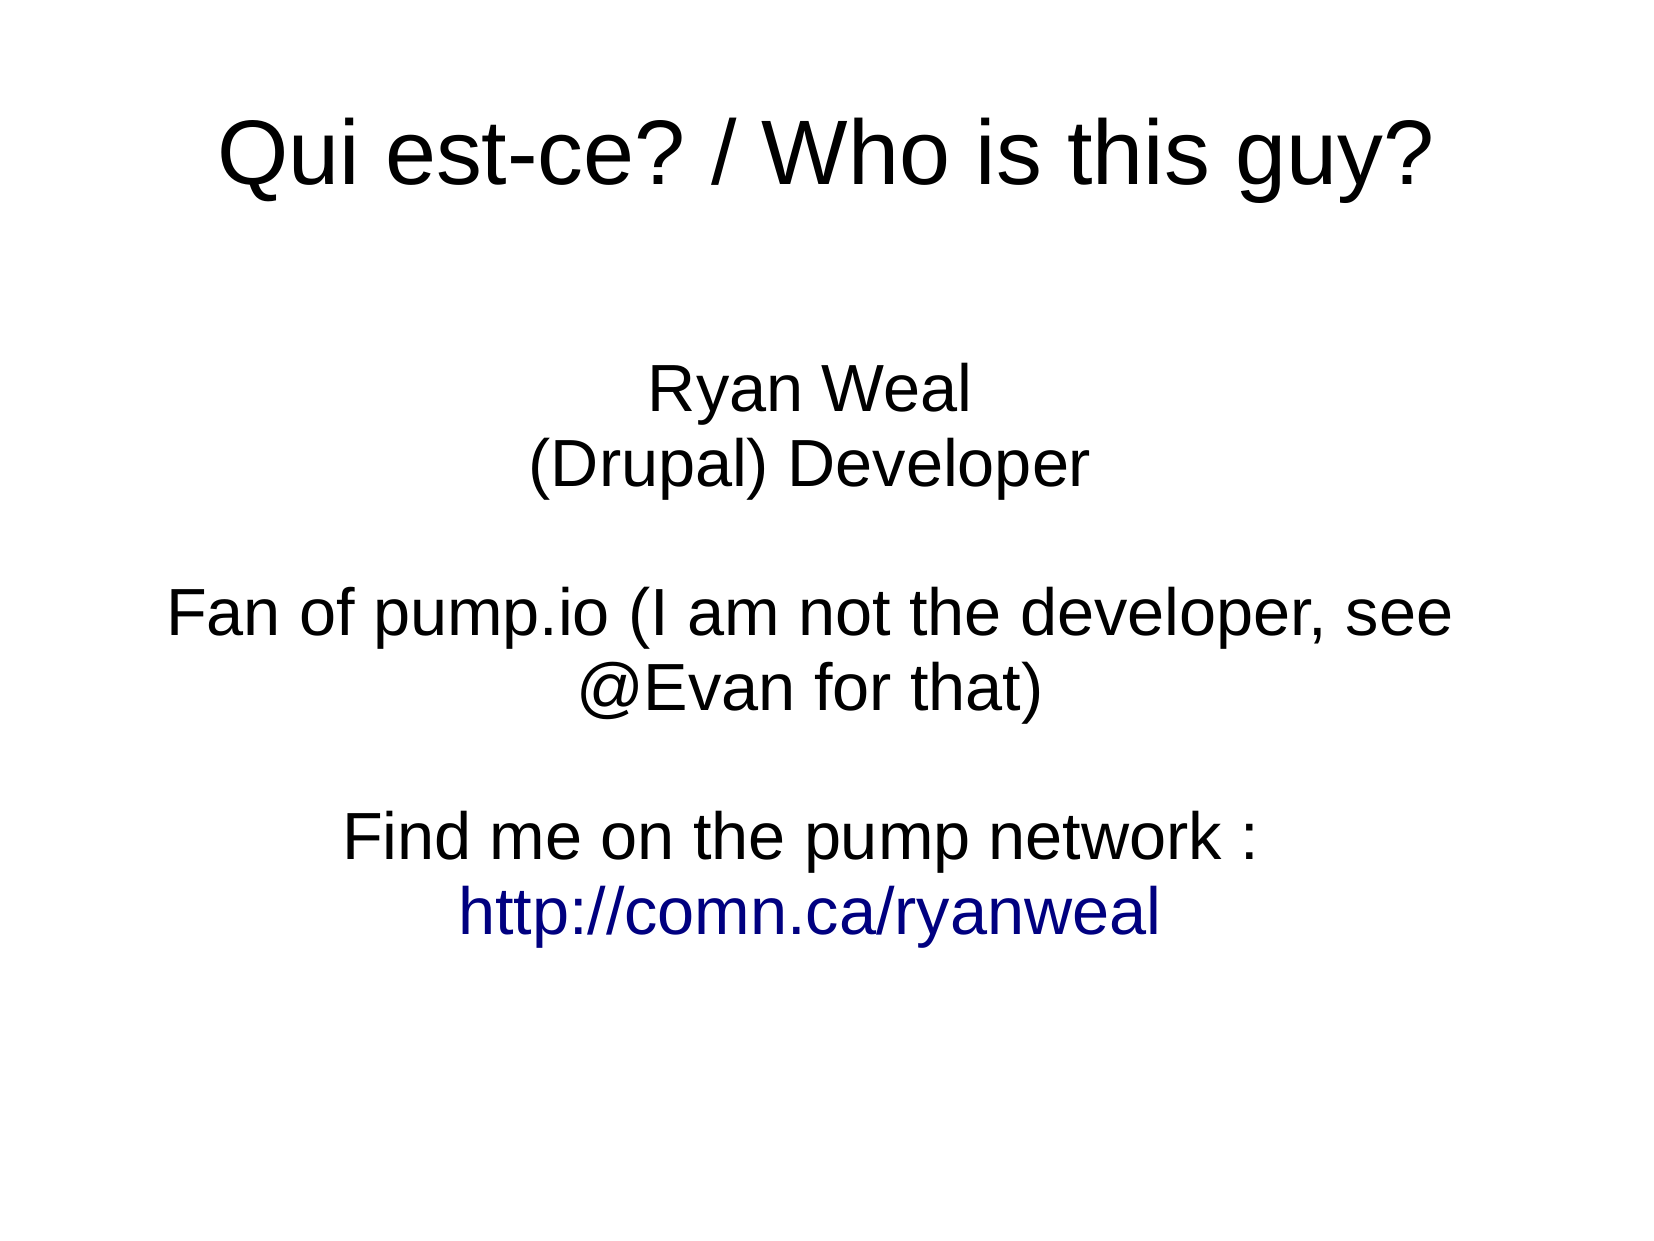

# Qui est-ce? / Who is this guy?
Ryan Weal
(Drupal) Developer
Fan of pump.io (I am not the developer, see @Evan for that)
Find me on the pump network : http://comn.ca/ryanweal